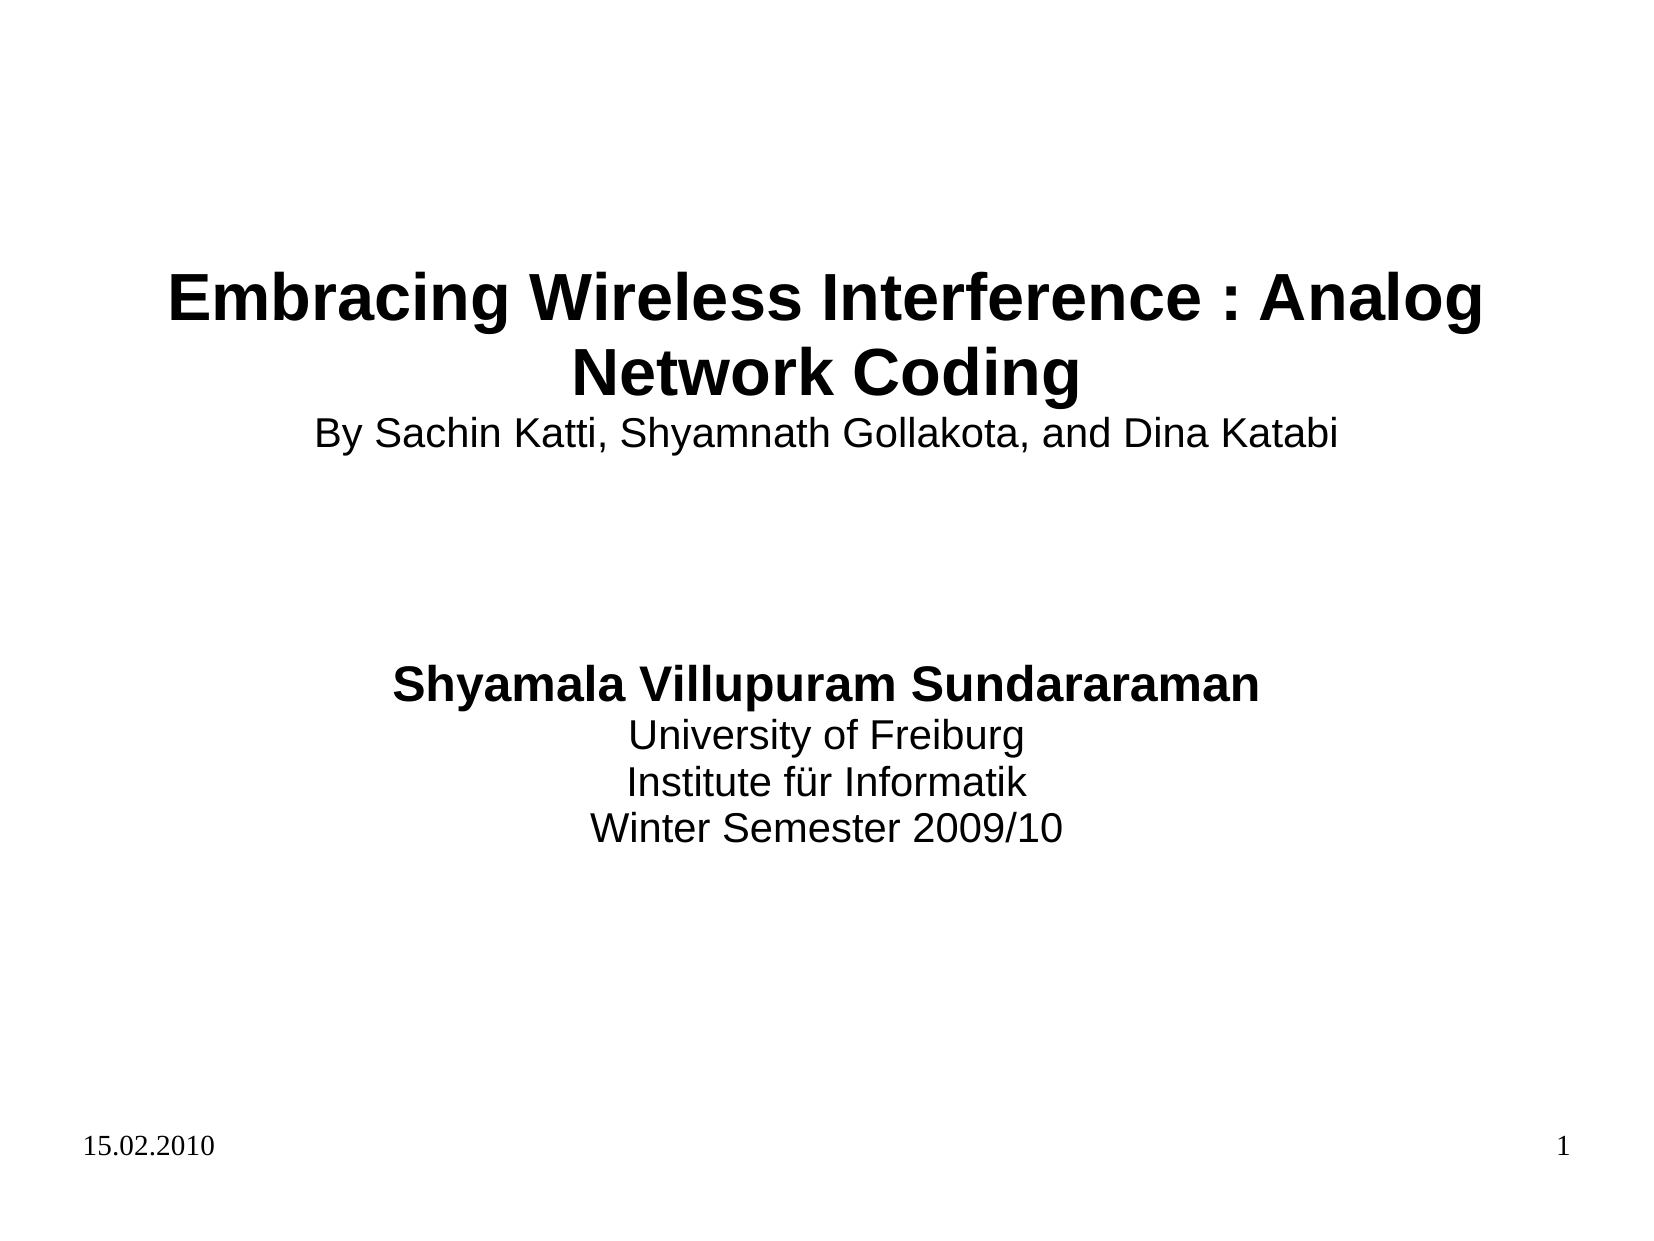

# Embracing Wireless Interference : Analog Network Coding
By Sachin Katti, Shyamnath Gollakota, and Dina Katabi
Shyamala Villupuram Sundararaman
University of Freiburg
Institute für Informatik
Winter Semester 2009/10
15.02.2010
1